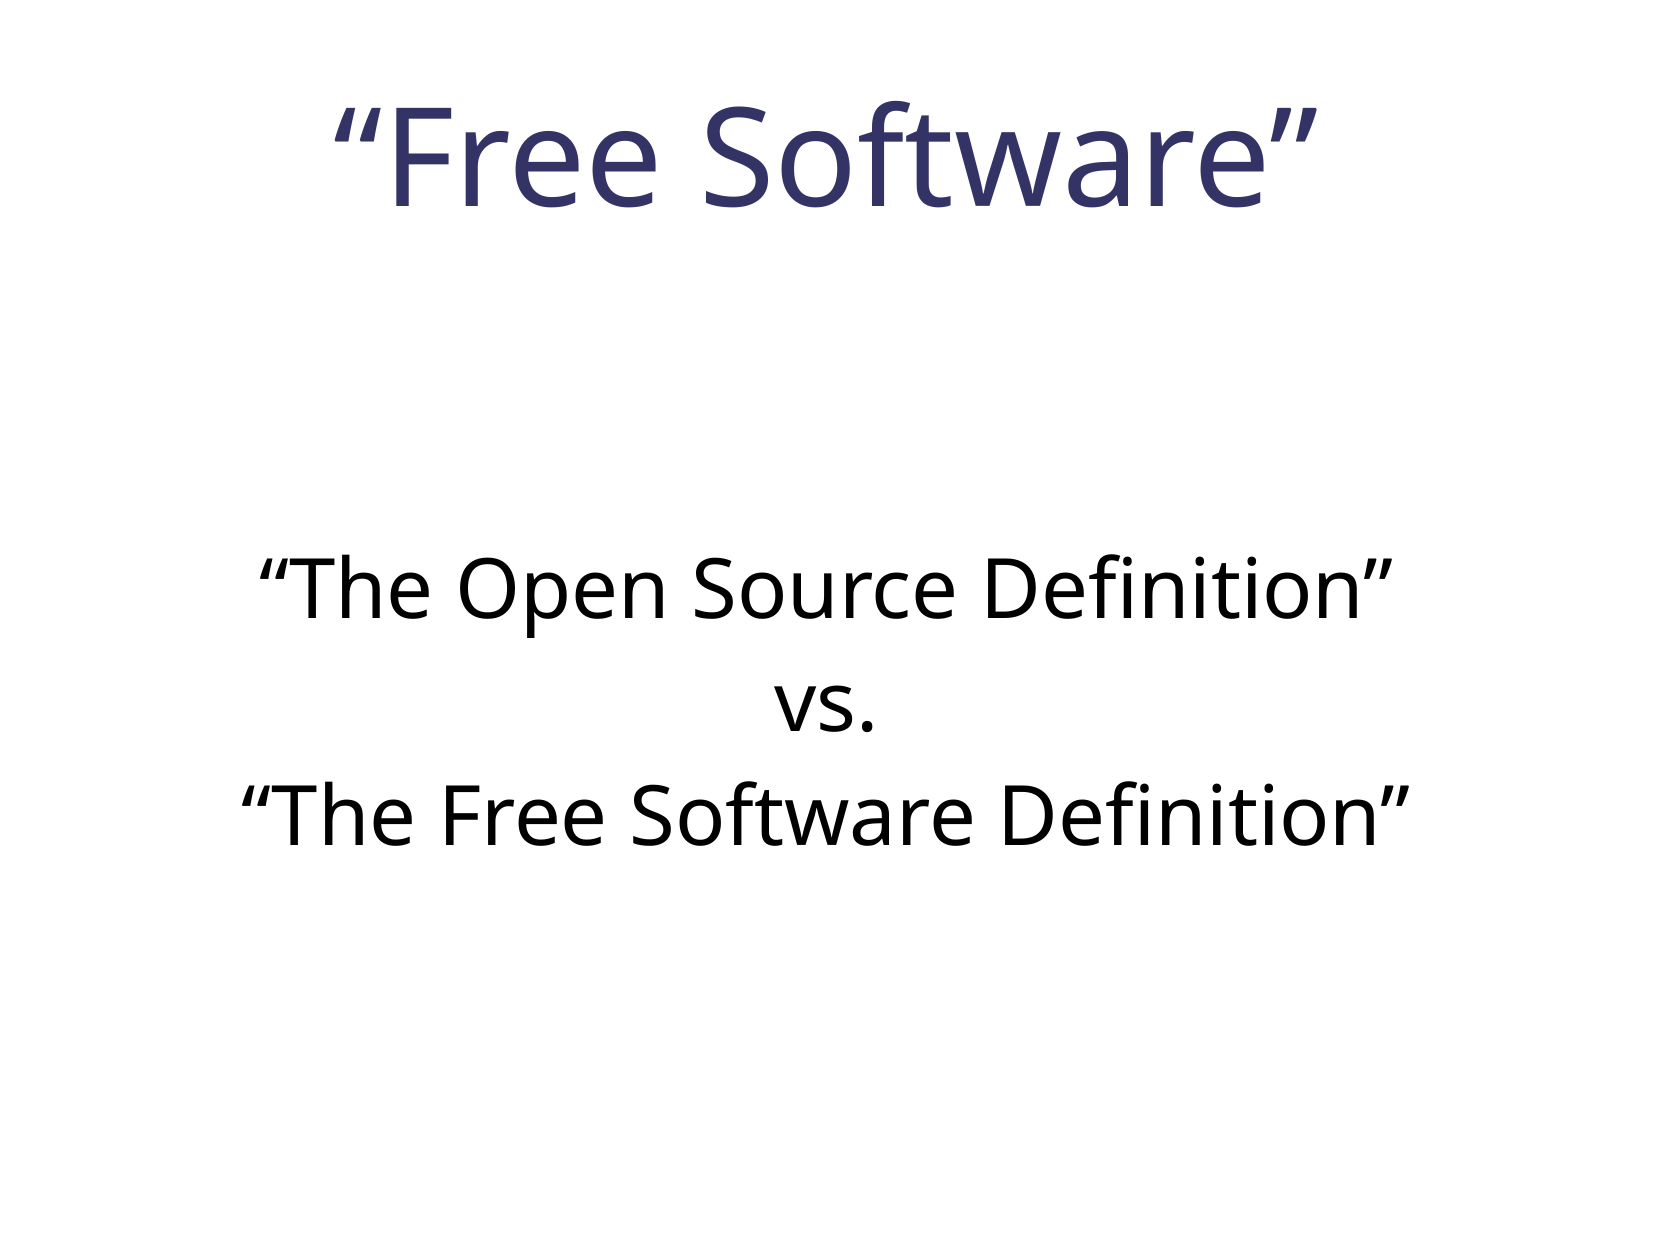

# “Free Software”
“The Open Source Definition”
vs.
“The Free Software Definition”